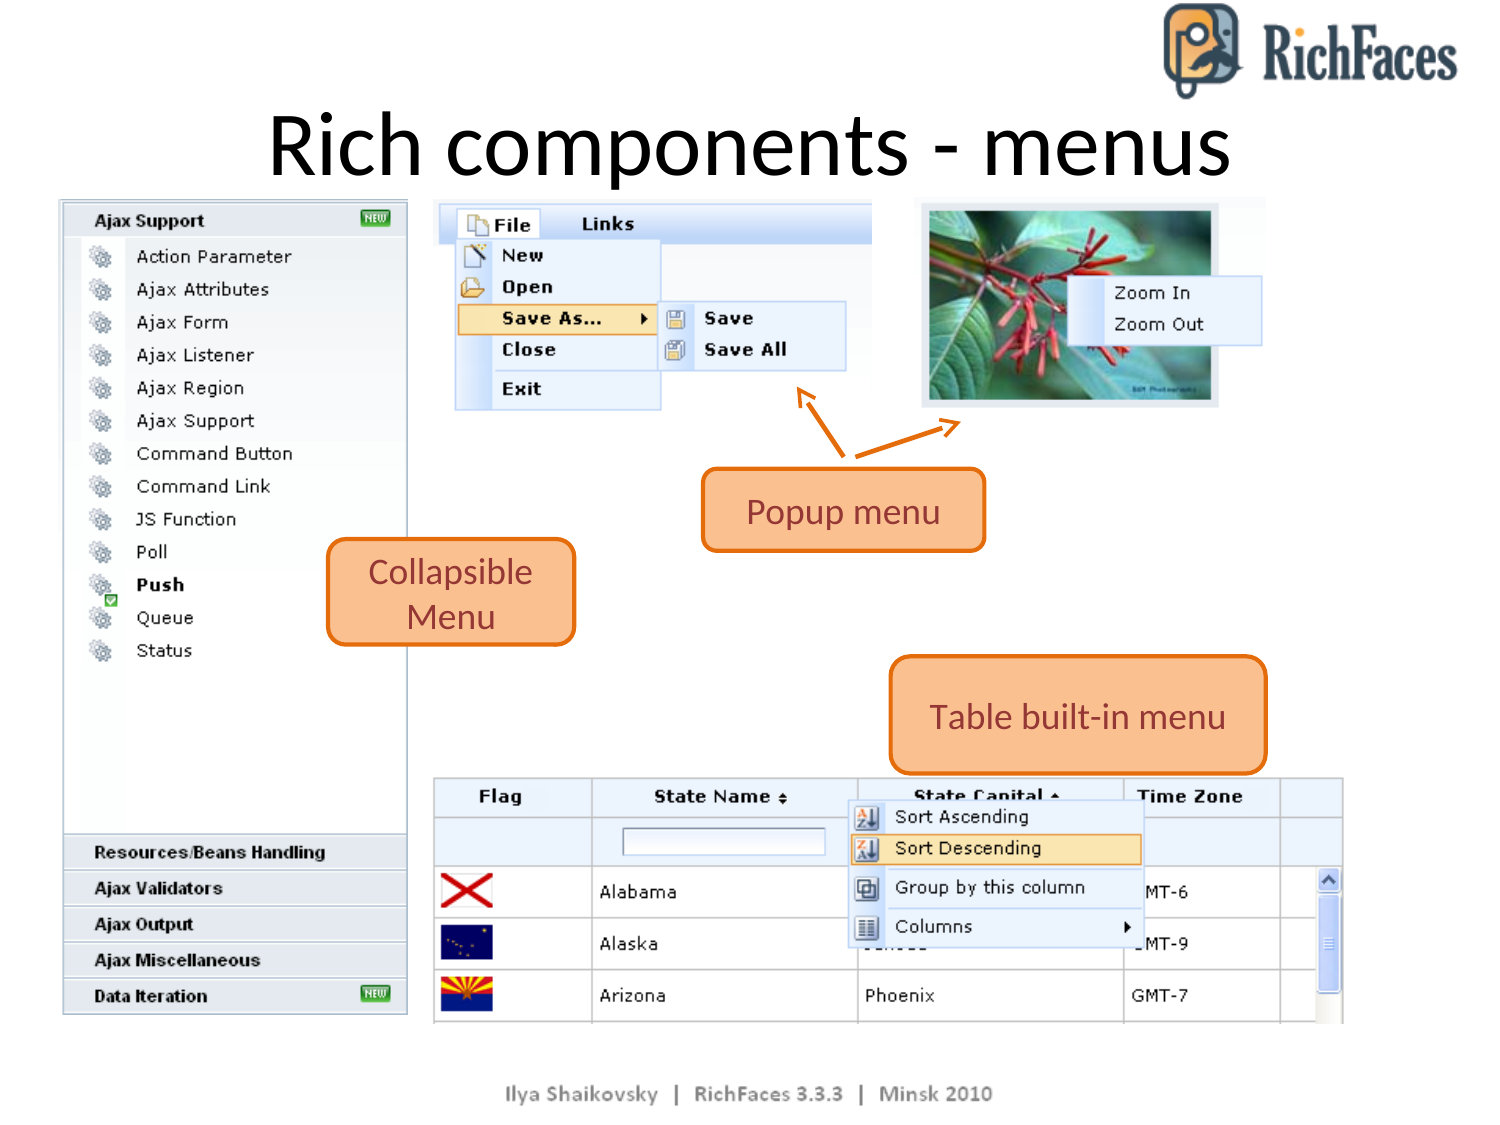

# Rich components - menus
Popup menu
Collapsible Menu
Table built-in menu